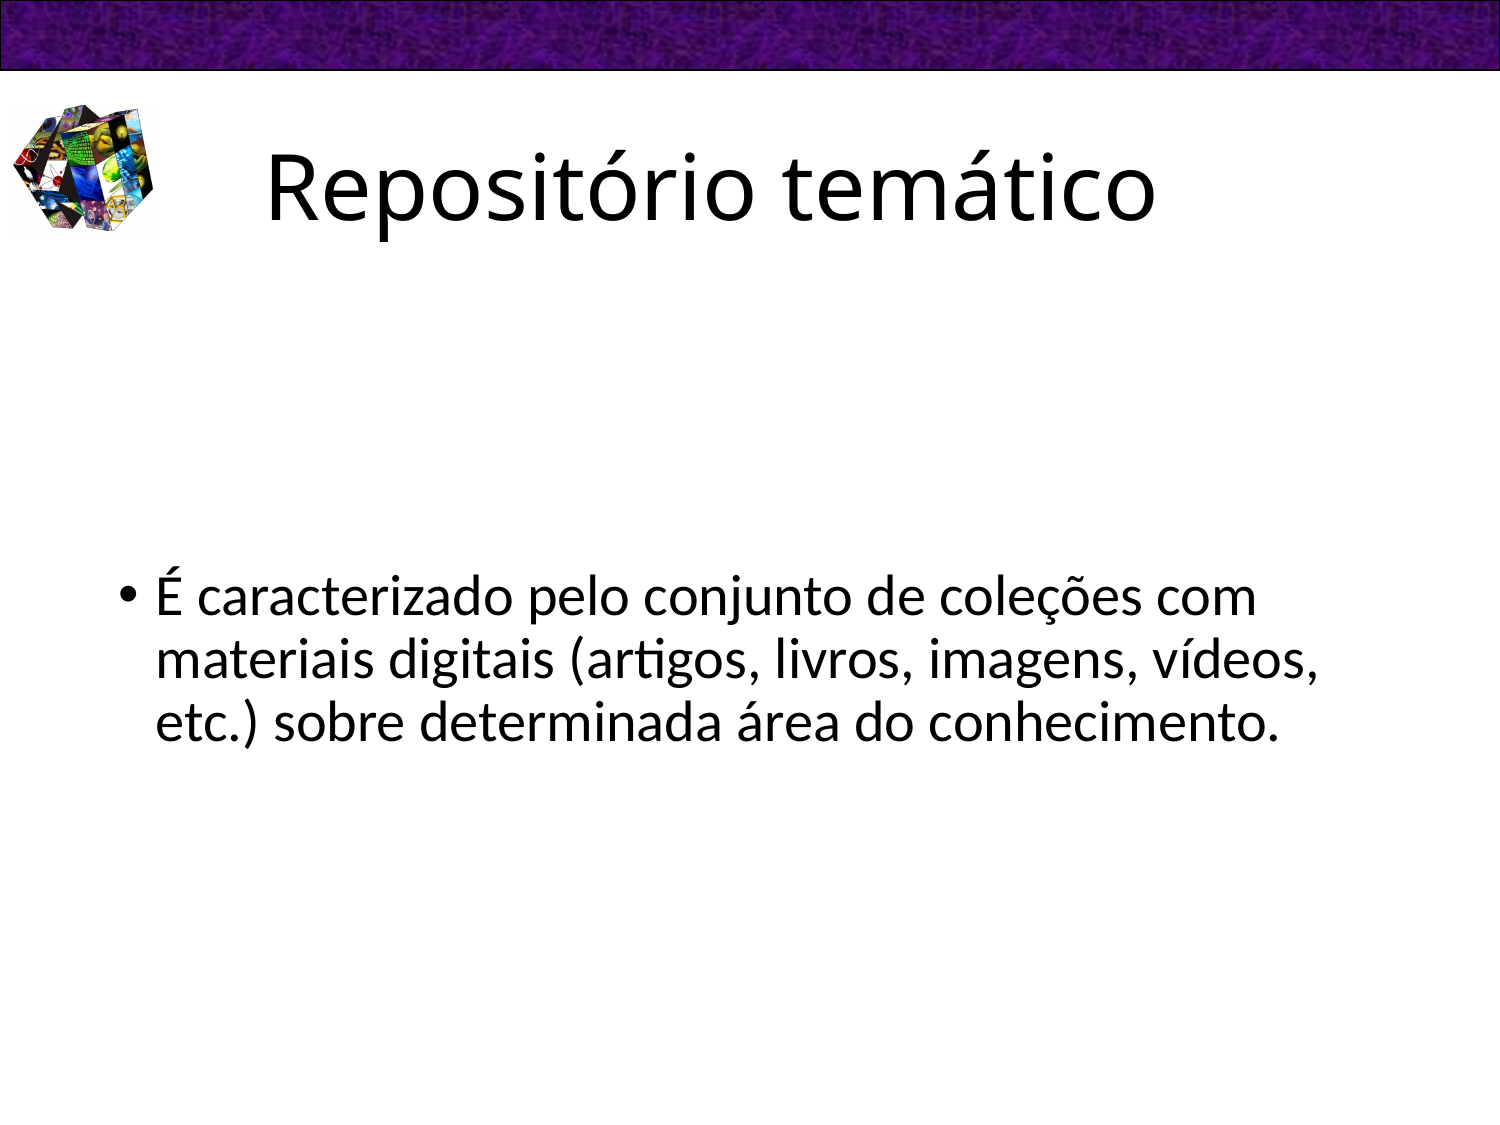

# Repositório temático
É caracterizado pelo conjunto de coleções com materiais digitais (artigos, livros, imagens, vídeos, etc.) sobre determinada área do conhecimento.